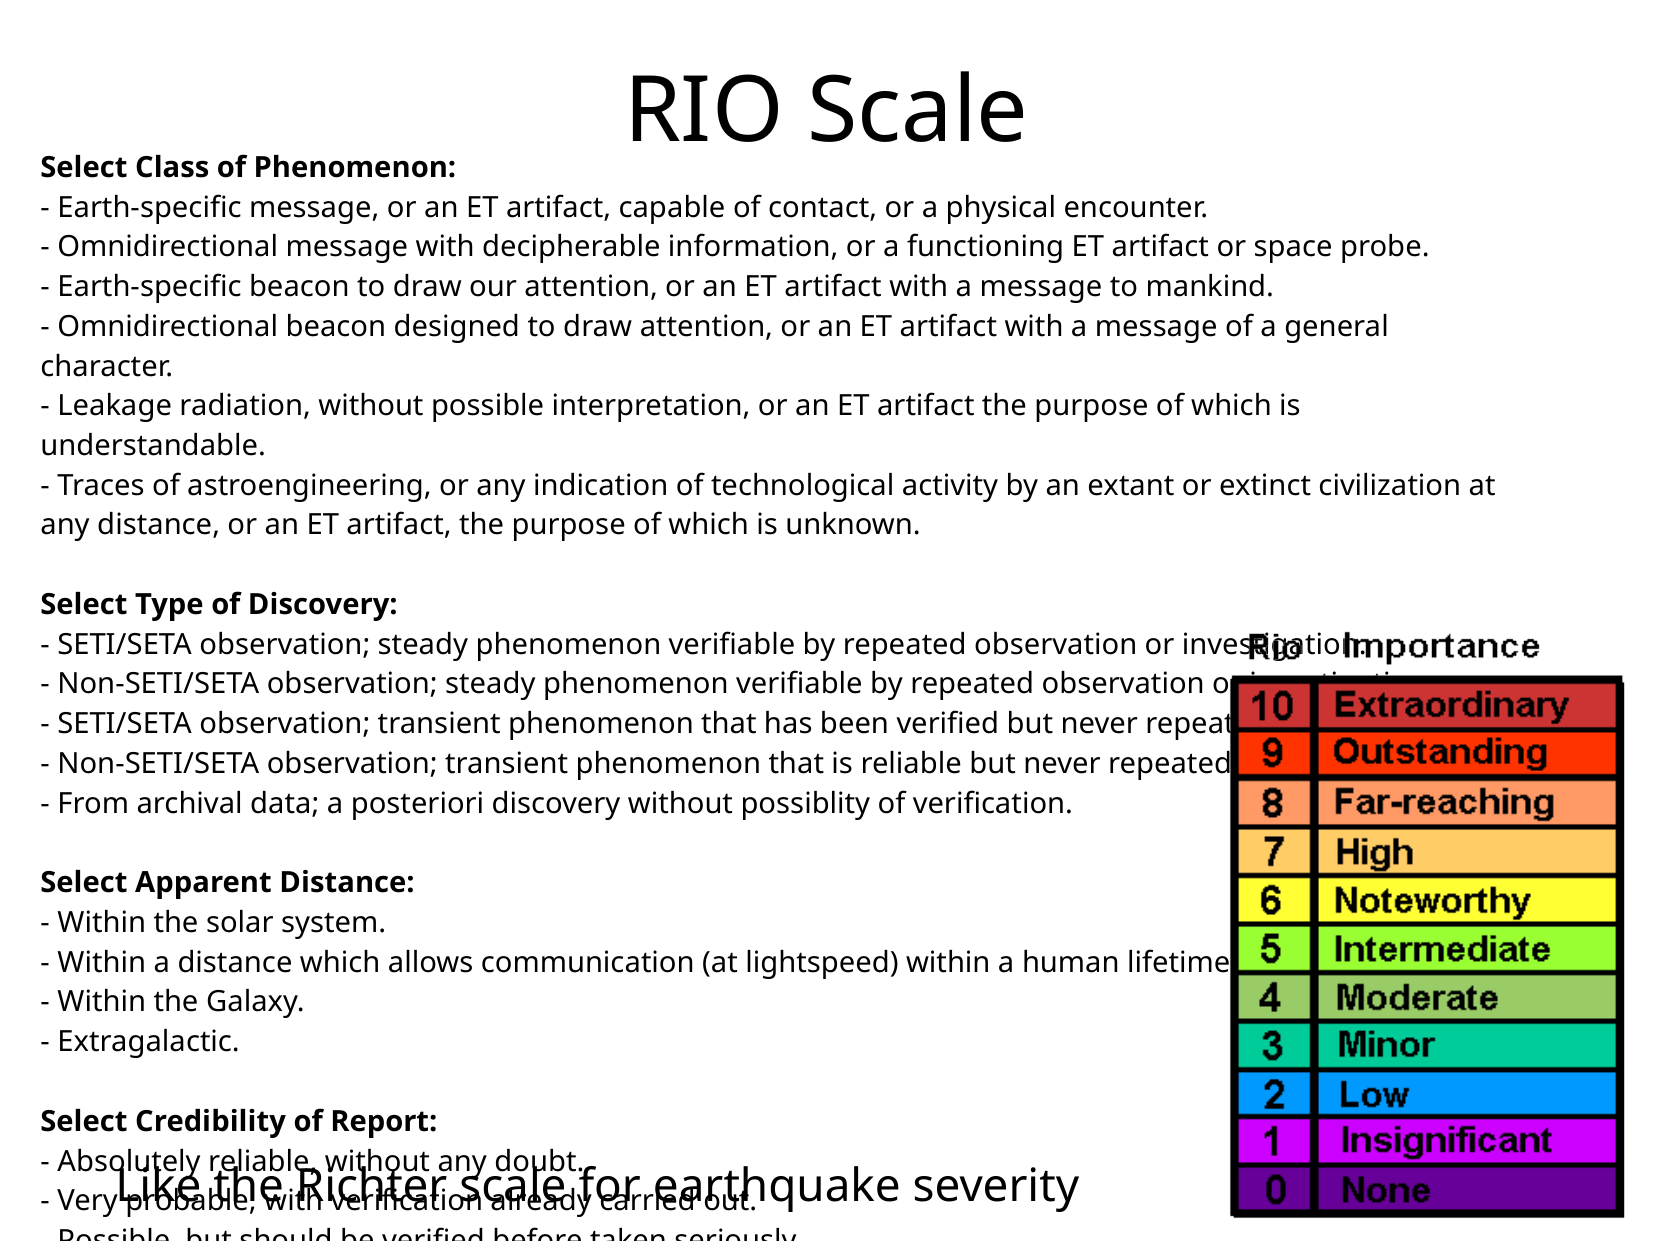

# RIO Scale
Select Class of Phenomenon:
- Earth-specific message, or an ET artifact, capable of contact, or a physical encounter.
- Omnidirectional message with decipherable information, or a functioning ET artifact or space probe.
- Earth-specific beacon to draw our attention, or an ET artifact with a message to mankind.
- Omnidirectional beacon designed to draw attention, or an ET artifact with a message of a general character.
- Leakage radiation, without possible interpretation, or an ET artifact the purpose of which is understandable.
- Traces of astroengineering, or any indication of technological activity by an extant or extinct civilization at any distance, or an ET artifact, the purpose of which is unknown.
Select Type of Discovery:
- SETI/SETA observation; steady phenomenon verifiable by repeated observation or investigation.
- Non-SETI/SETA observation; steady phenomenon verifiable by repeated observation or investigation.
- SETI/SETA observation; transient phenomenon that has been verified but never repeated.
- Non-SETI/SETA observation; transient phenomenon that is reliable but never repeated.
- From archival data; a posteriori discovery without possiblity of verification.
Select Apparent Distance:
- Within the solar system.
- Within a distance which allows communication (at lightspeed) within a human lifetime.
- Within the Galaxy.
- Extragalactic.
Select Credibility of Report:
- Absolutely reliable, without any doubt.
- Very probable, with verification already carried out.
- Possible, but should be verified before taken seriously.
- Very uncertain, but worthy of verification efforts.
- Obviously fake or fraudulent.
Like the Richter scale for earthquake severity